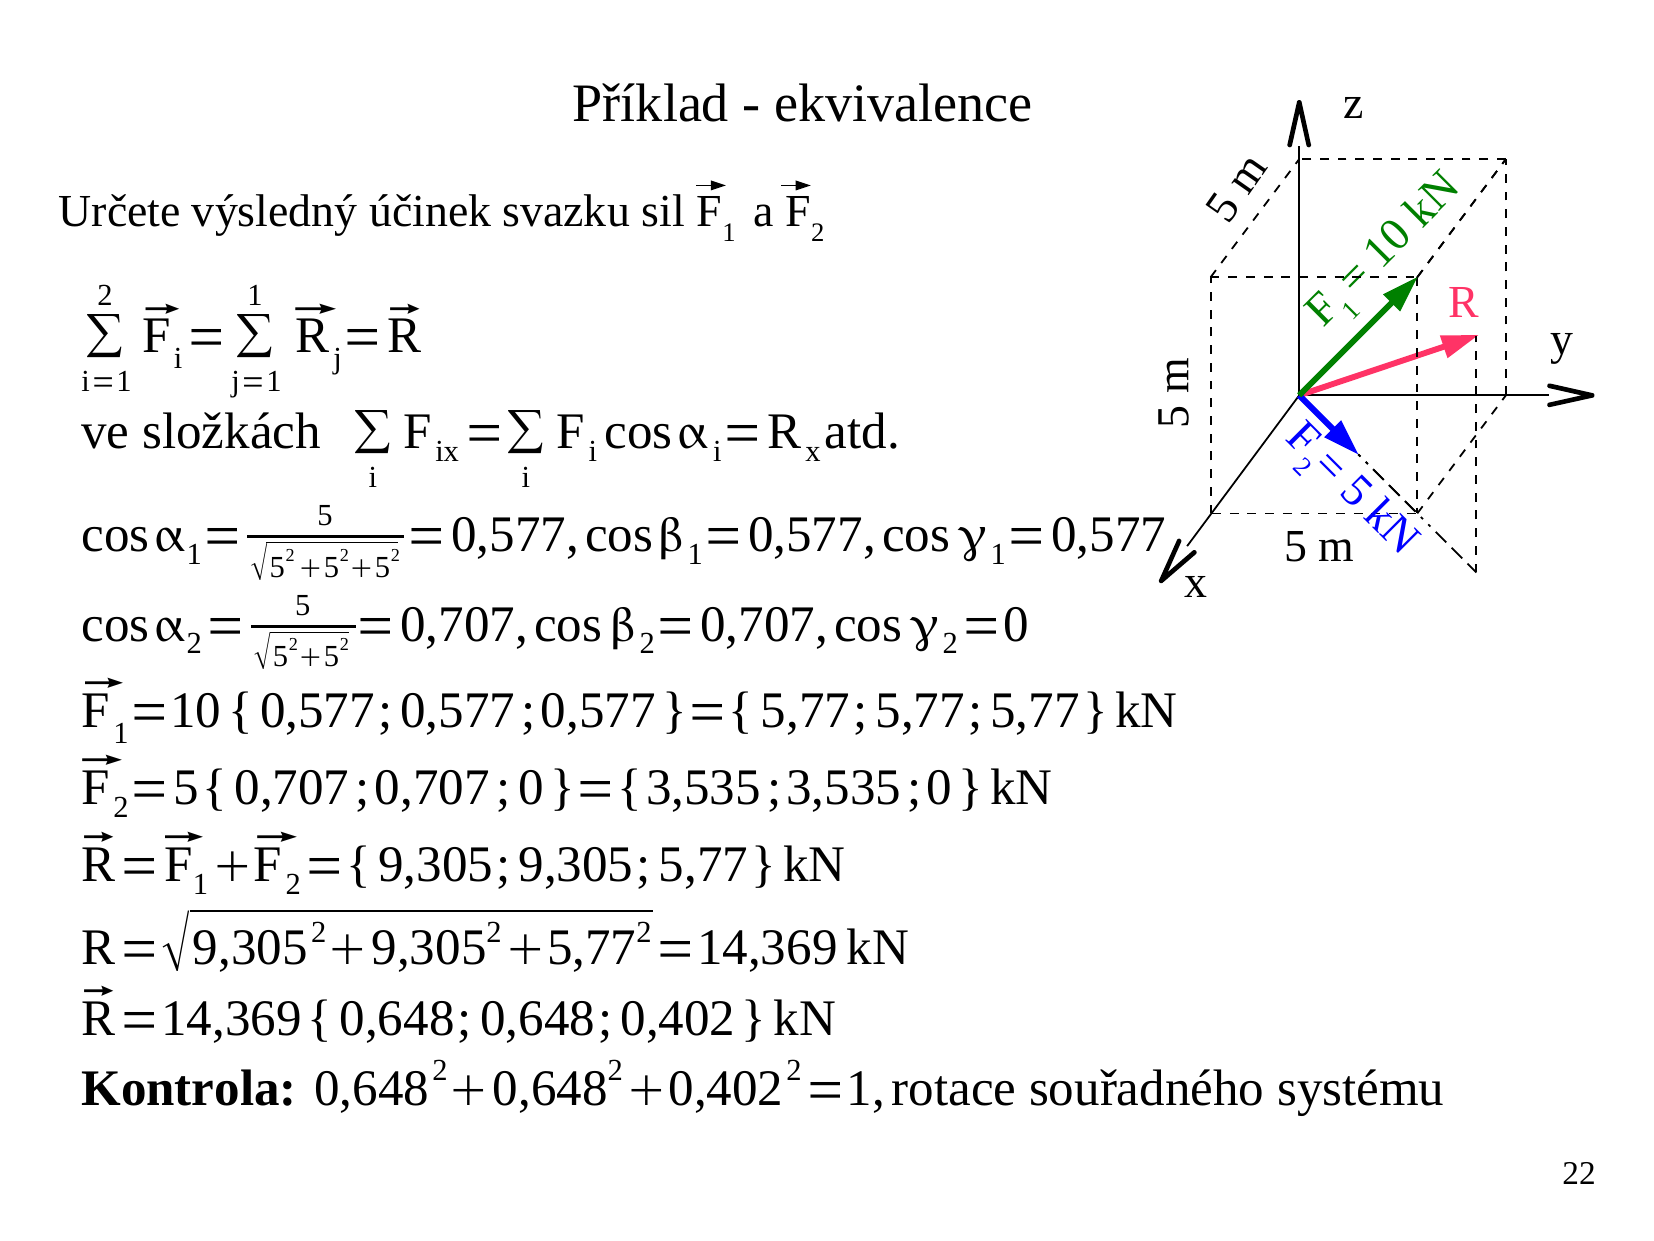

# Příklad - ekvivalence
z
5 m
Určete výsledný účinek svazku sil F1 a F2
F1 = 10 kN
R
y
5 m
F2= 5 kN
5 m
x
22